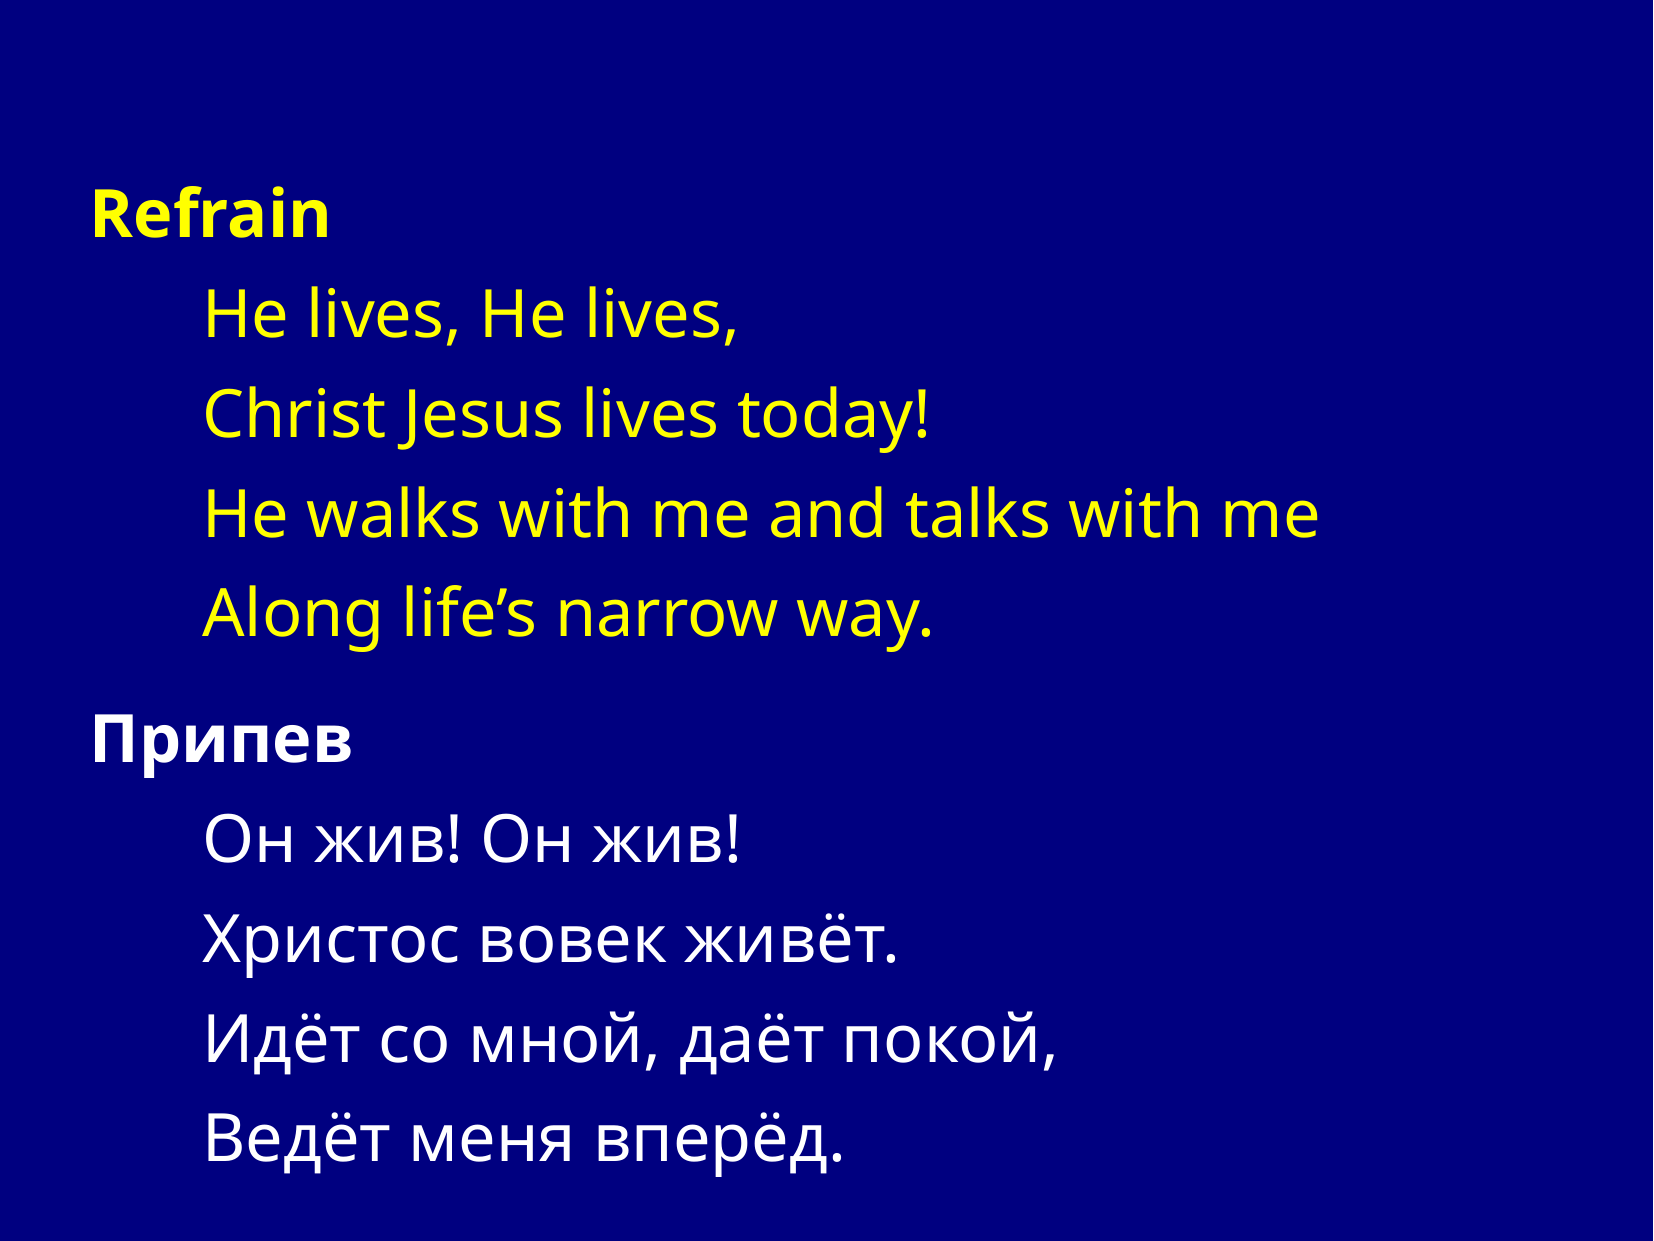

Refrain
	He lives, He lives,
	Christ Jesus lives today!
	He walks with me and talks with me
	Along life’s narrow way.
Припев
	Он жив! Он жив!
	Христос вовек живёт.
	Идёт со мной, даёт покой,
	Ведёт меня вперёд.